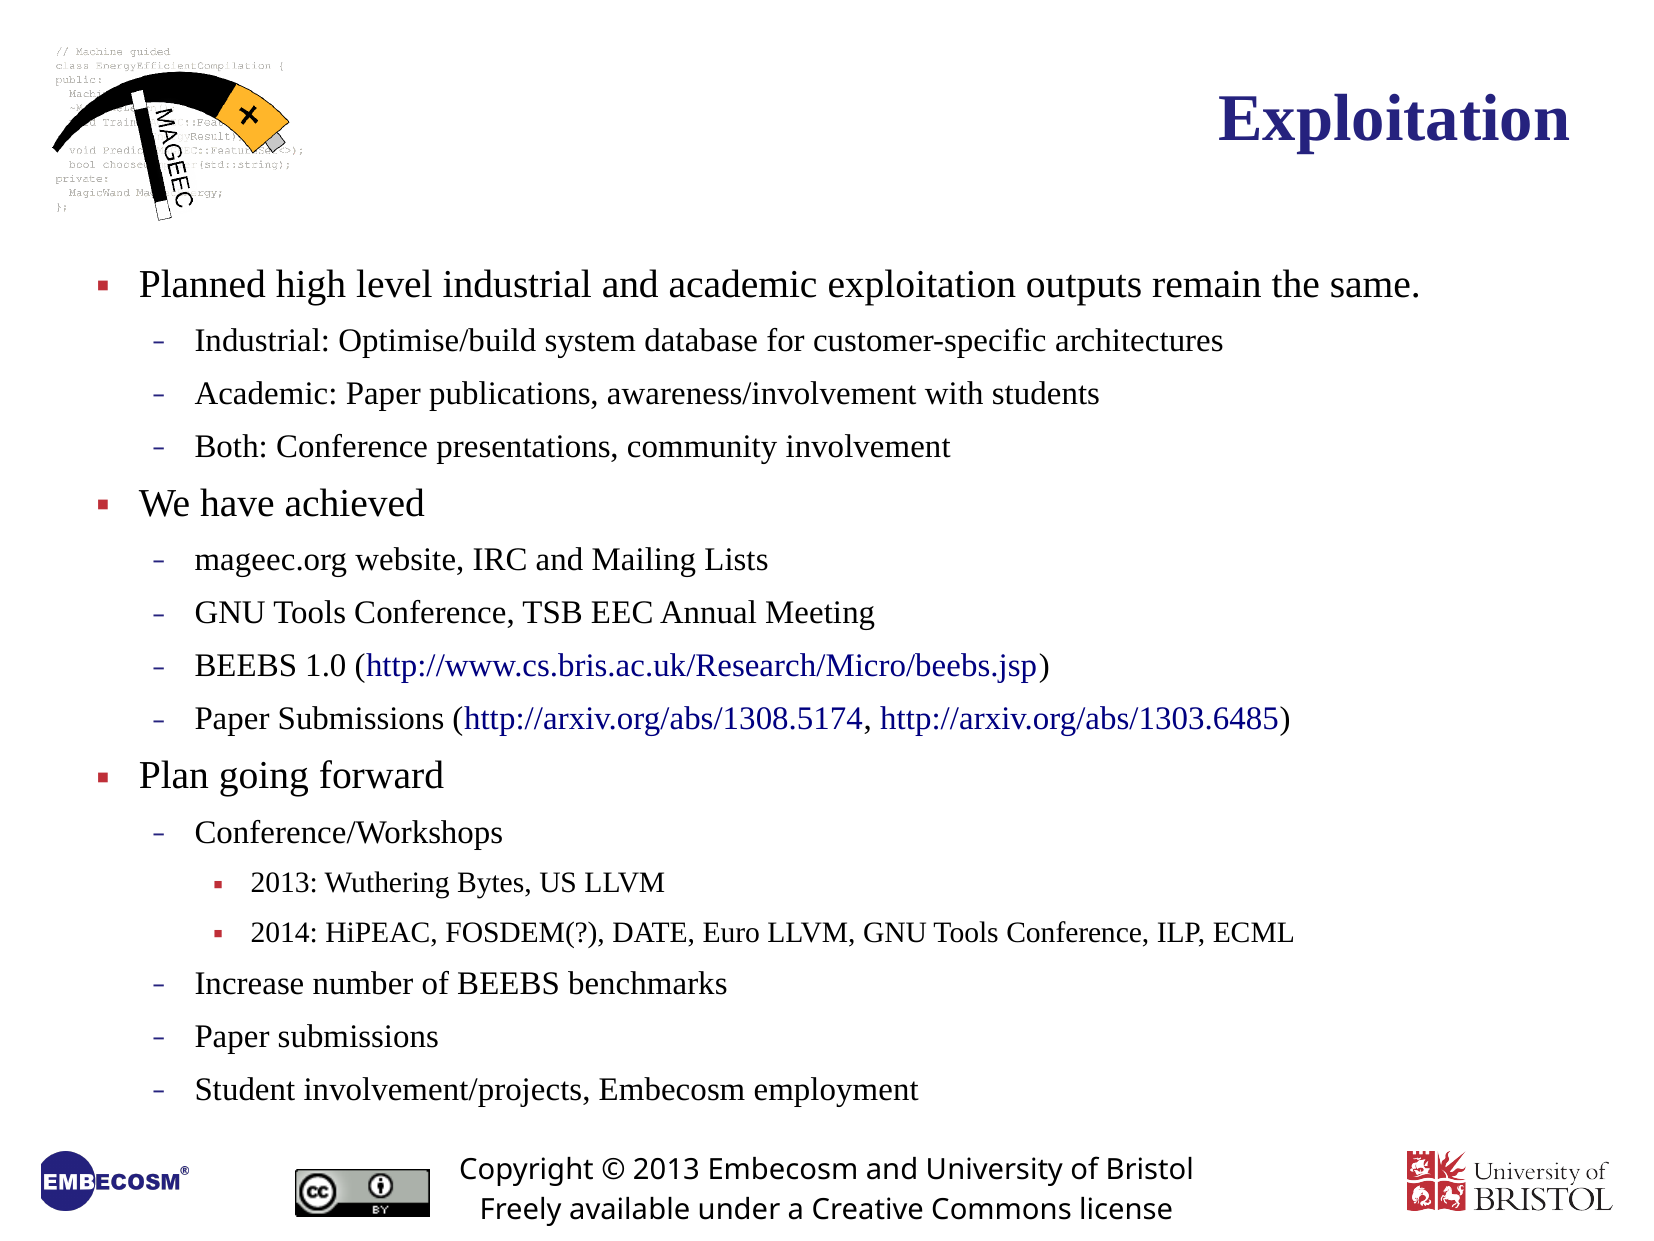

# Exploitation
Planned high level industrial and academic exploitation outputs remain the same.
Industrial: Optimise/build system database for customer-specific architectures
Academic: Paper publications, awareness/involvement with students
Both: Conference presentations, community involvement
We have achieved
mageec.org website, IRC and Mailing Lists
GNU Tools Conference, TSB EEC Annual Meeting
BEEBS 1.0 (http://www.cs.bris.ac.uk/Research/Micro/beebs.jsp)
Paper Submissions (http://arxiv.org/abs/1308.5174, http://arxiv.org/abs/1303.6485)
Plan going forward
Conference/Workshops
2013: Wuthering Bytes, US LLVM
2014: HiPEAC, FOSDEM(?), DATE, Euro LLVM, GNU Tools Conference, ILP, ECML
Increase number of BEEBS benchmarks
Paper submissions
Student involvement/projects, Embecosm employment